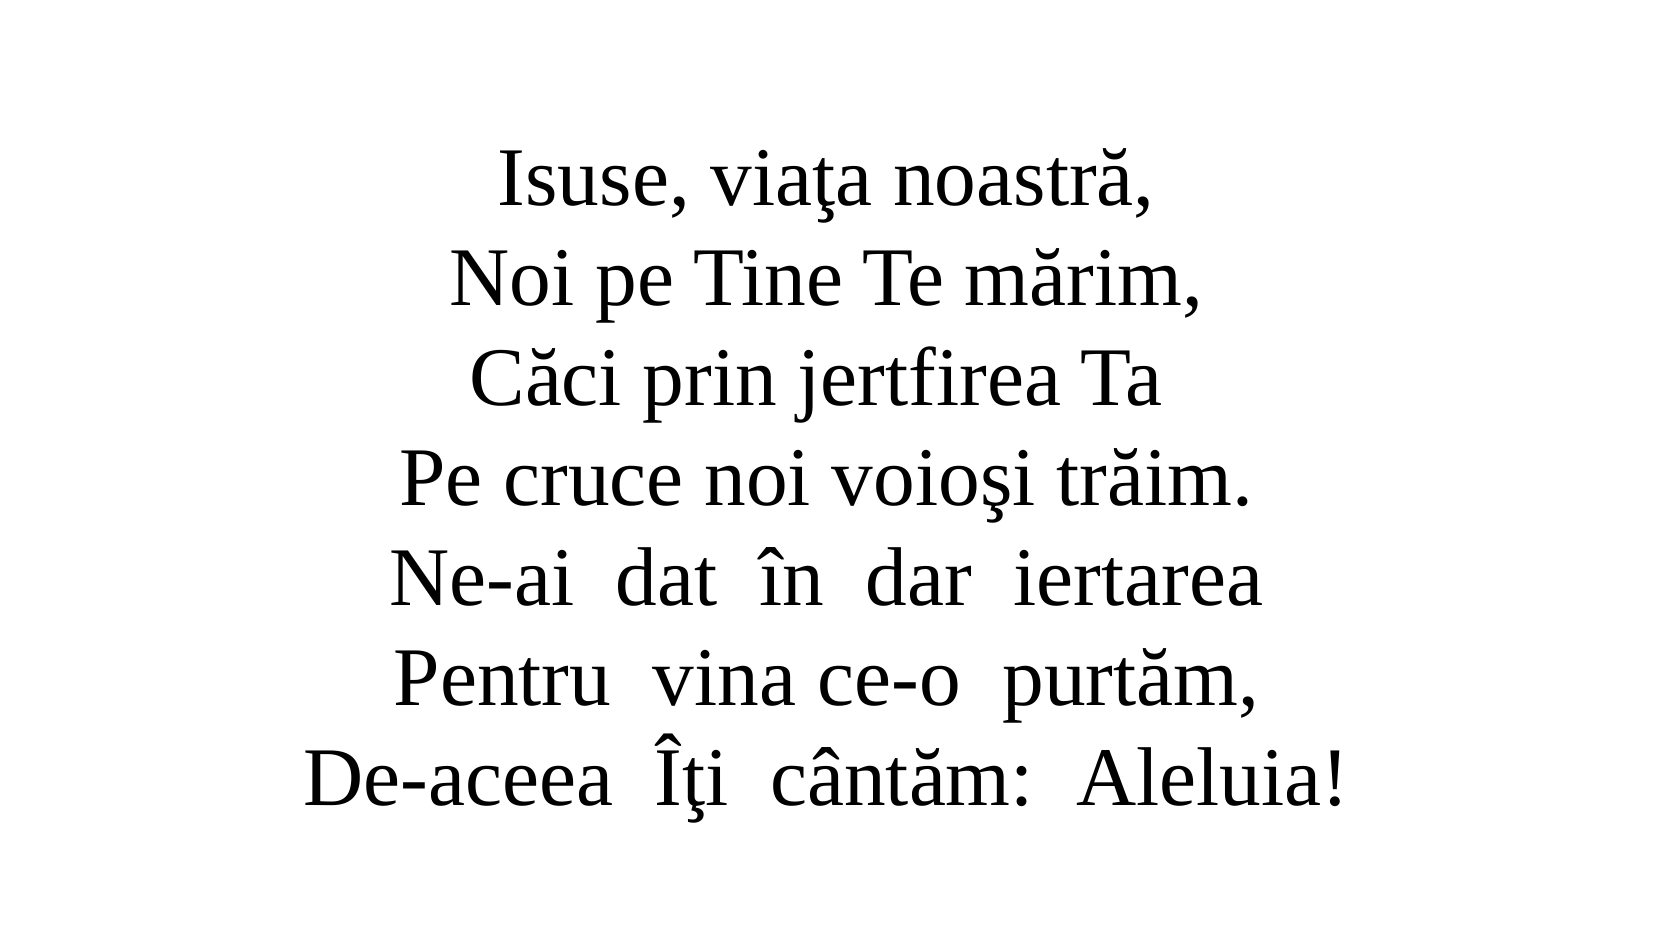

# Isuse, viaţa noastră,
Noi pe Tine Te mărim,
Căci prin jertfirea Ta
Pe cruce noi voioşi trăim.
Ne-ai dat în dar iertarea
Pentru vina ce-o purtăm,
De-aceea Îţi cântăm: Aleluia!